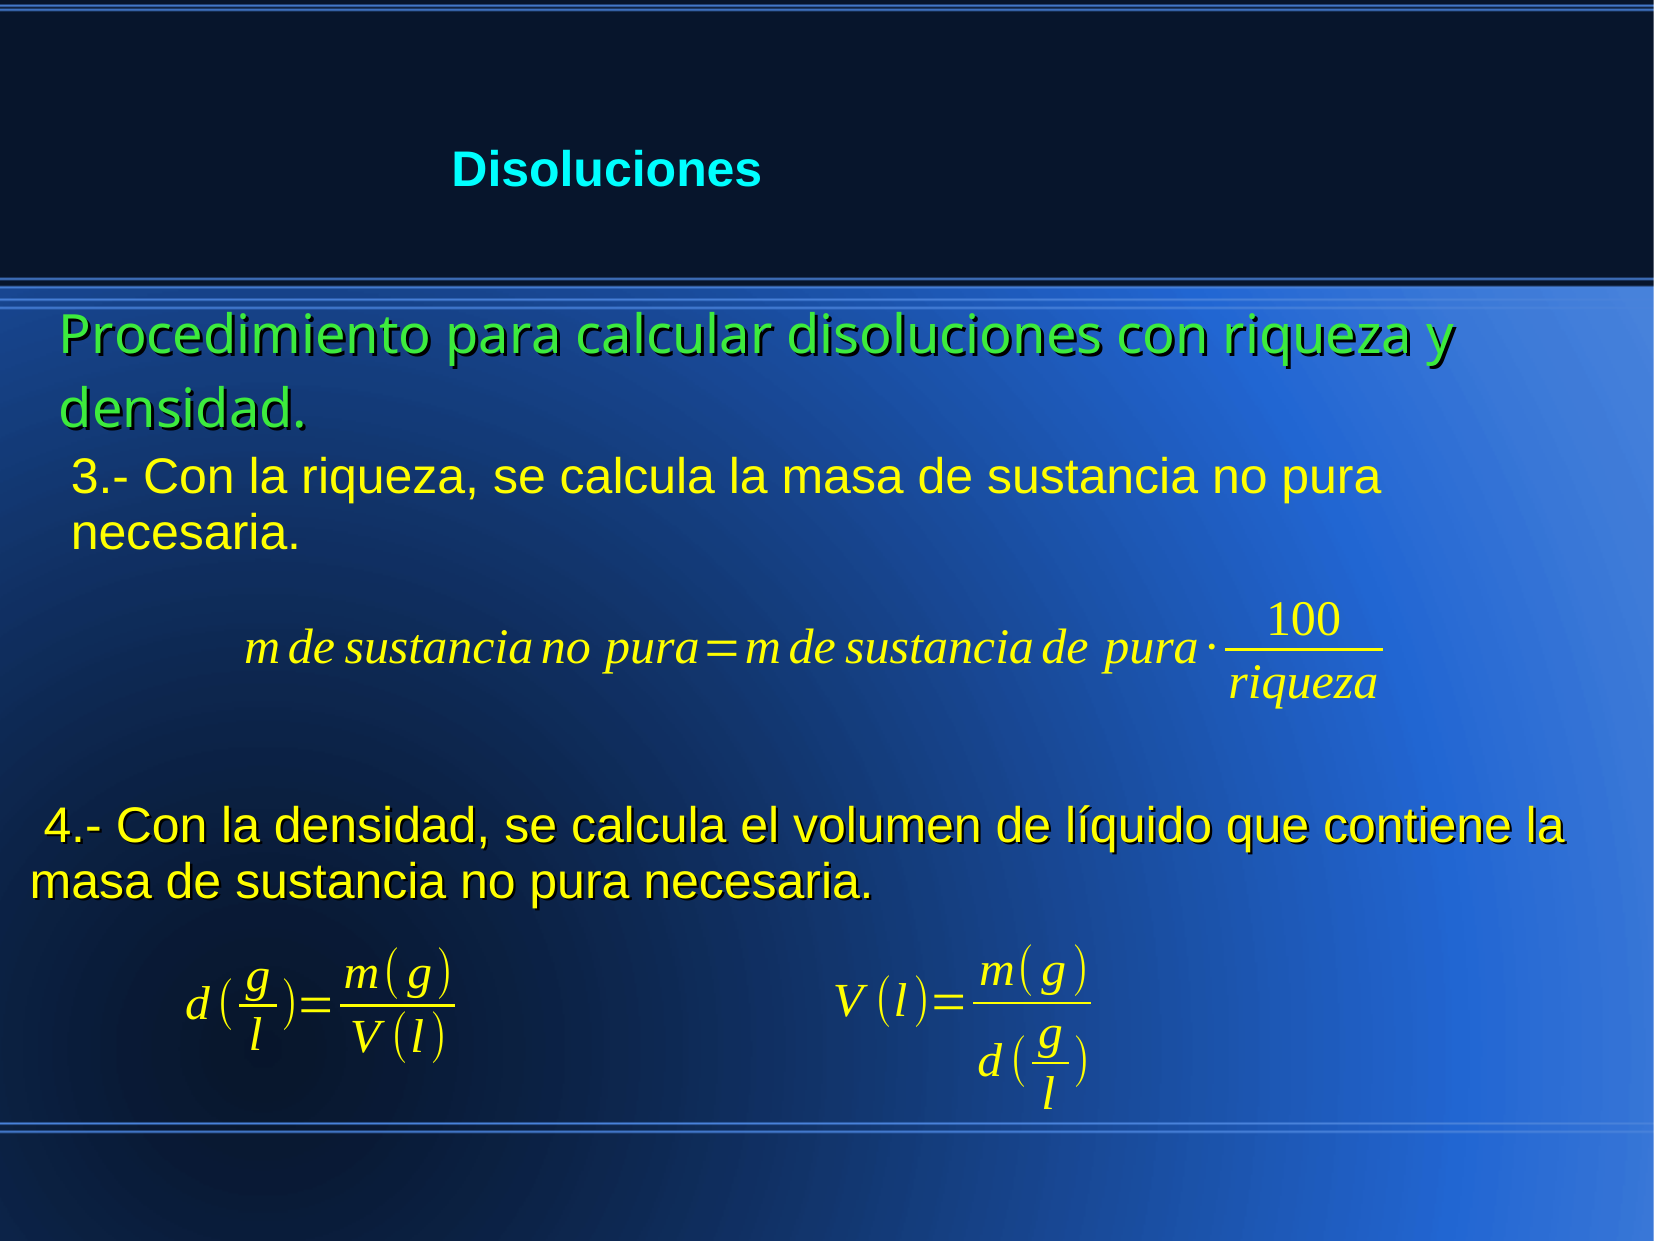

Disoluciones
Procedimiento para calcular disoluciones con riqueza y densidad.
# 3.- Con la riqueza, se calcula la masa de sustancia no pura necesaria.
 4.- Con la densidad, se calcula el volumen de líquido que contiene la masa de sustancia no pura necesaria.